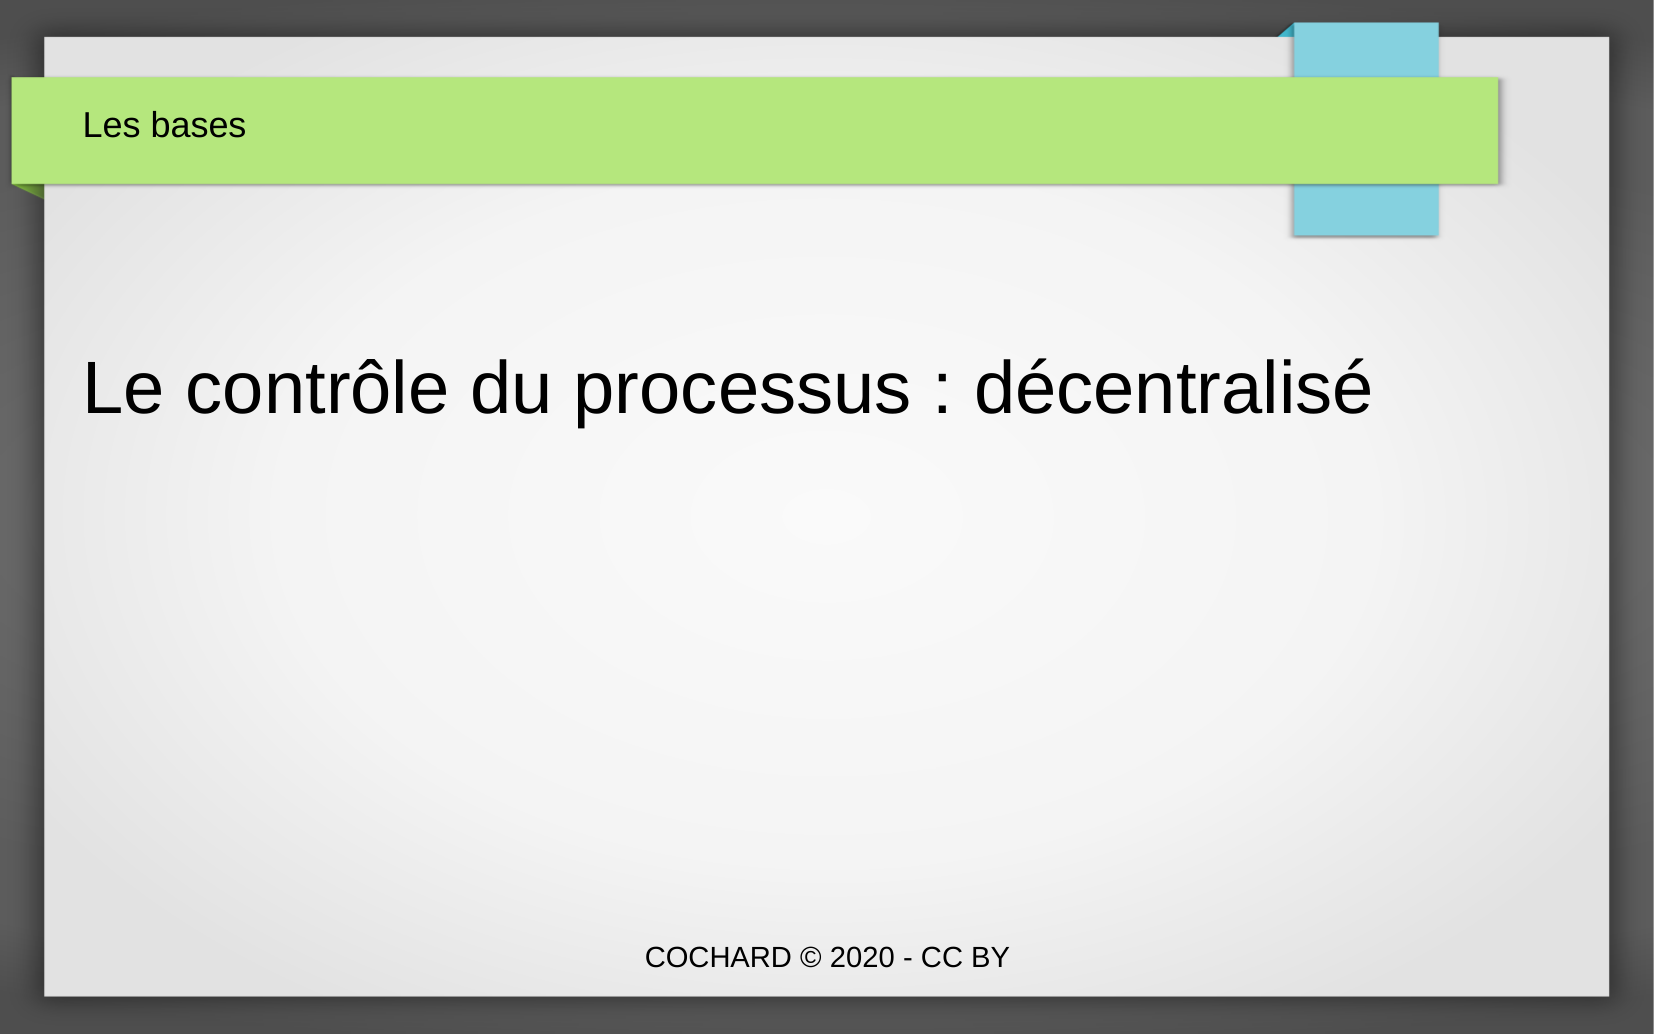

# Les bases
Le contrôle du processus : décentralisé
COCHARD © 2020 - CC BY